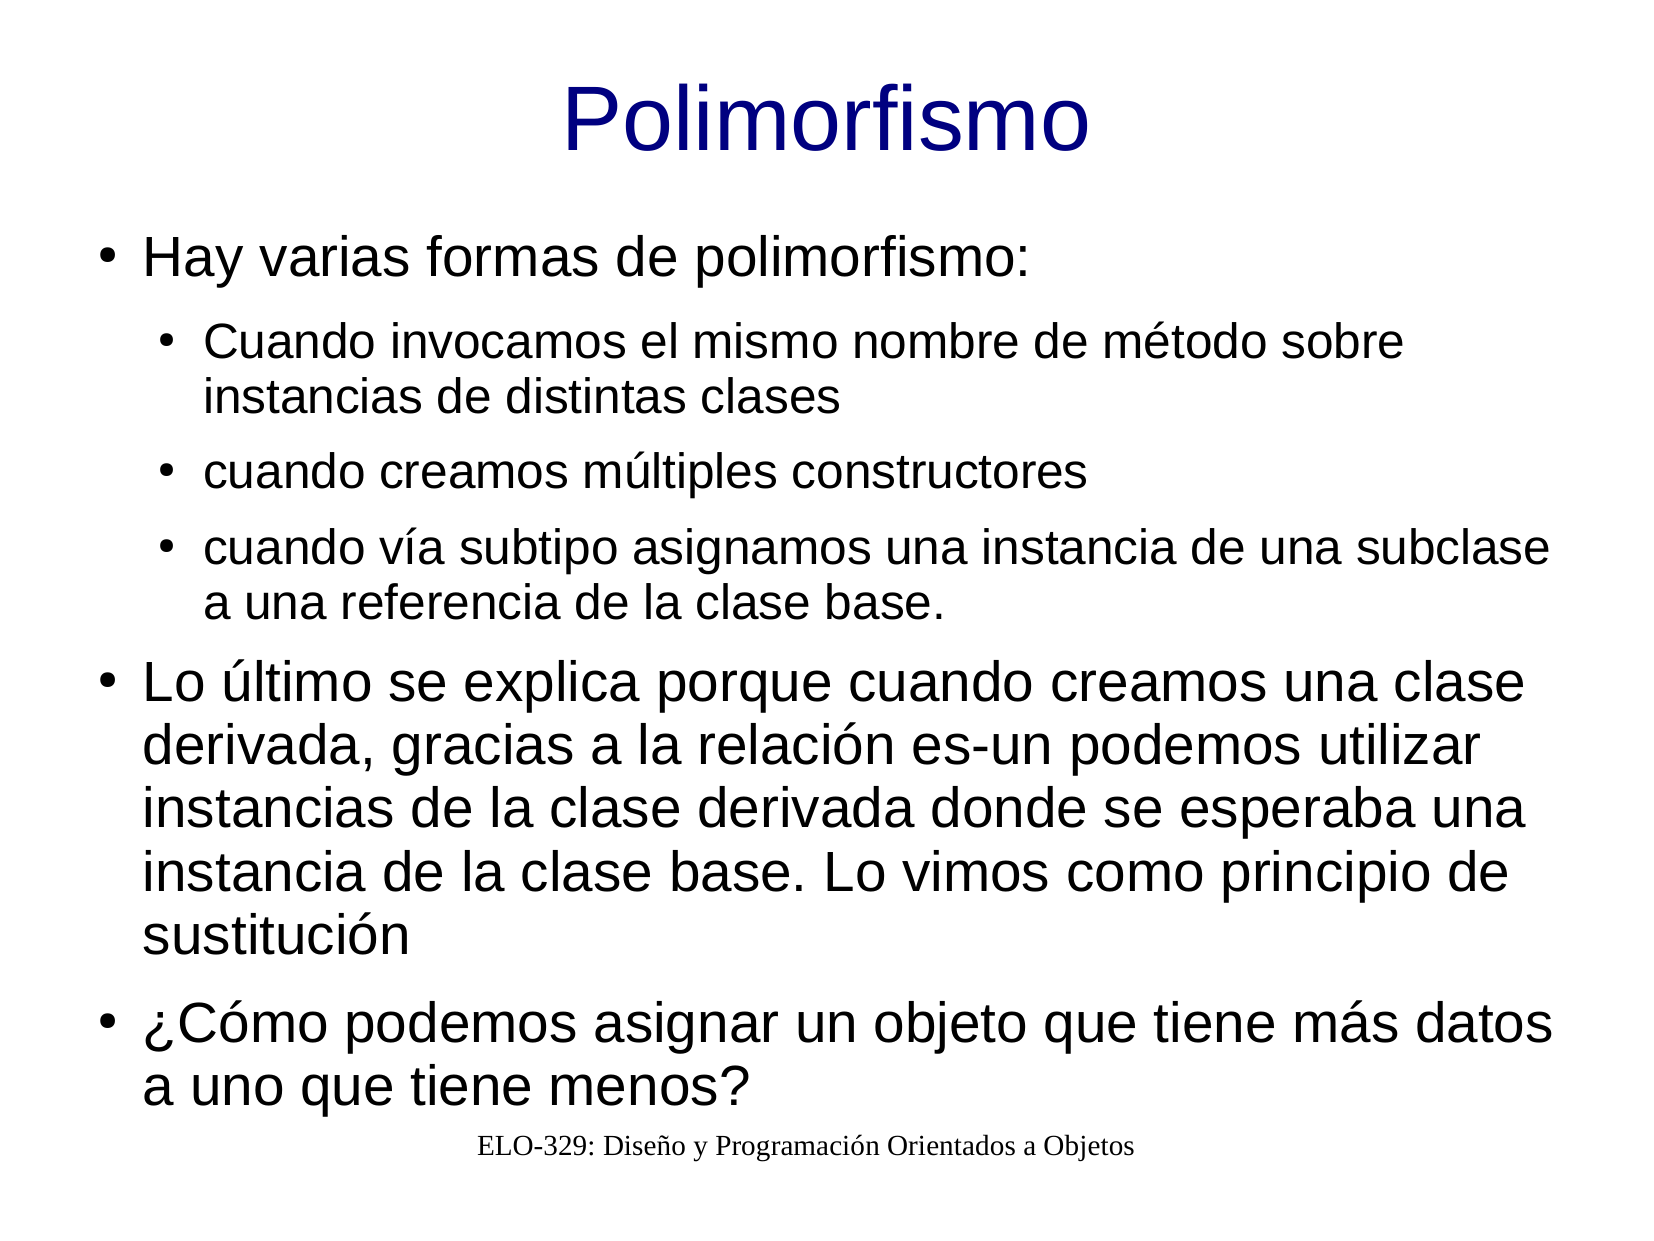

# Polimorfismo
Hay varias formas de polimorfismo:
Cuando invocamos el mismo nombre de método sobre instancias de distintas clases
cuando creamos múltiples constructores
cuando vía subtipo asignamos una instancia de una subclase a una referencia de la clase base.
Lo último se explica porque cuando creamos una clase derivada, gracias a la relación es-un podemos utilizar instancias de la clase derivada donde se esperaba una instancia de la clase base. Lo vimos como principio de sustitución
¿Cómo podemos asignar un objeto que tiene más datos a uno que tiene menos?